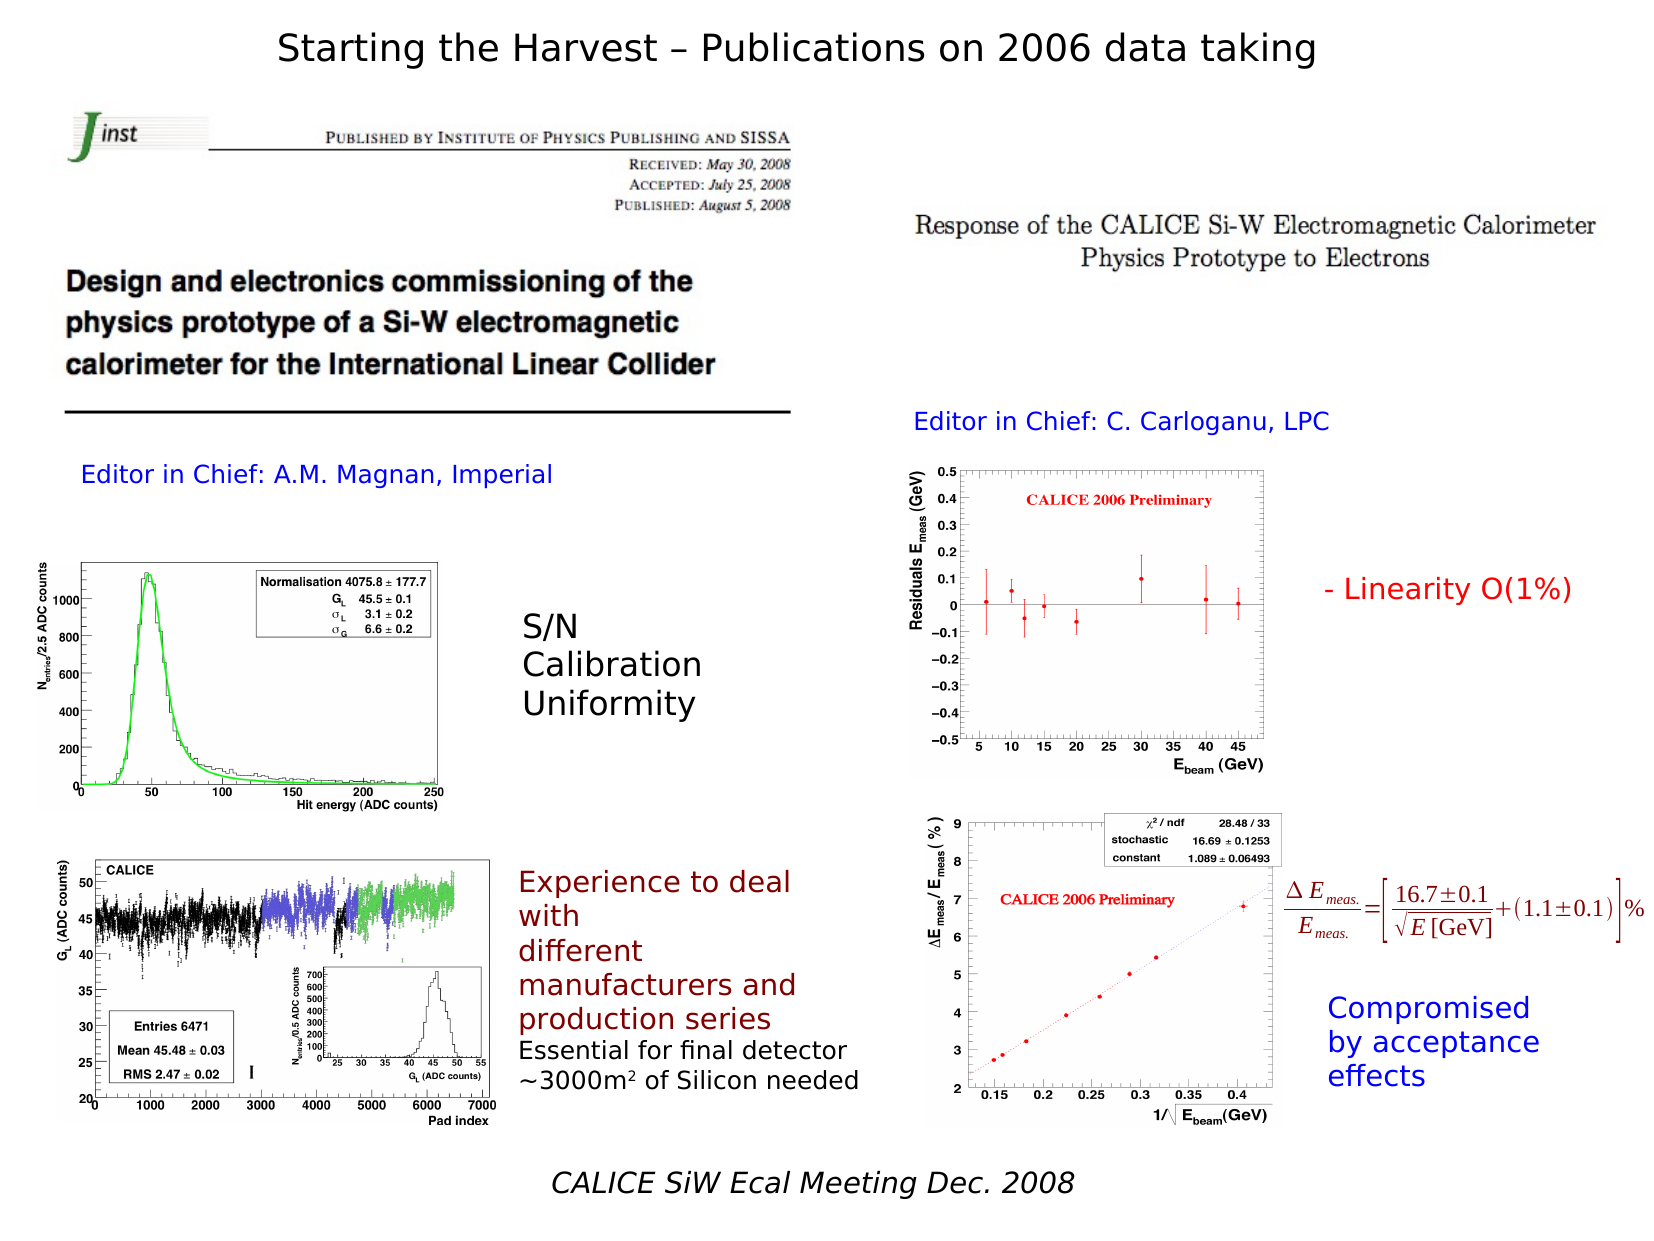

Starting the Harvest – Publications on 2006 data taking
Editor in Chief: C. Carloganu, LPC
Editor in Chief: A.M. Magnan, Imperial
- Linearity O(1%)
S/N
Calibration
Uniformity
Experience to deal
with
different
manufacturers and
production series
Essential for final detector
~3000m2 of Silicon needed
Compromised
by acceptance
effects